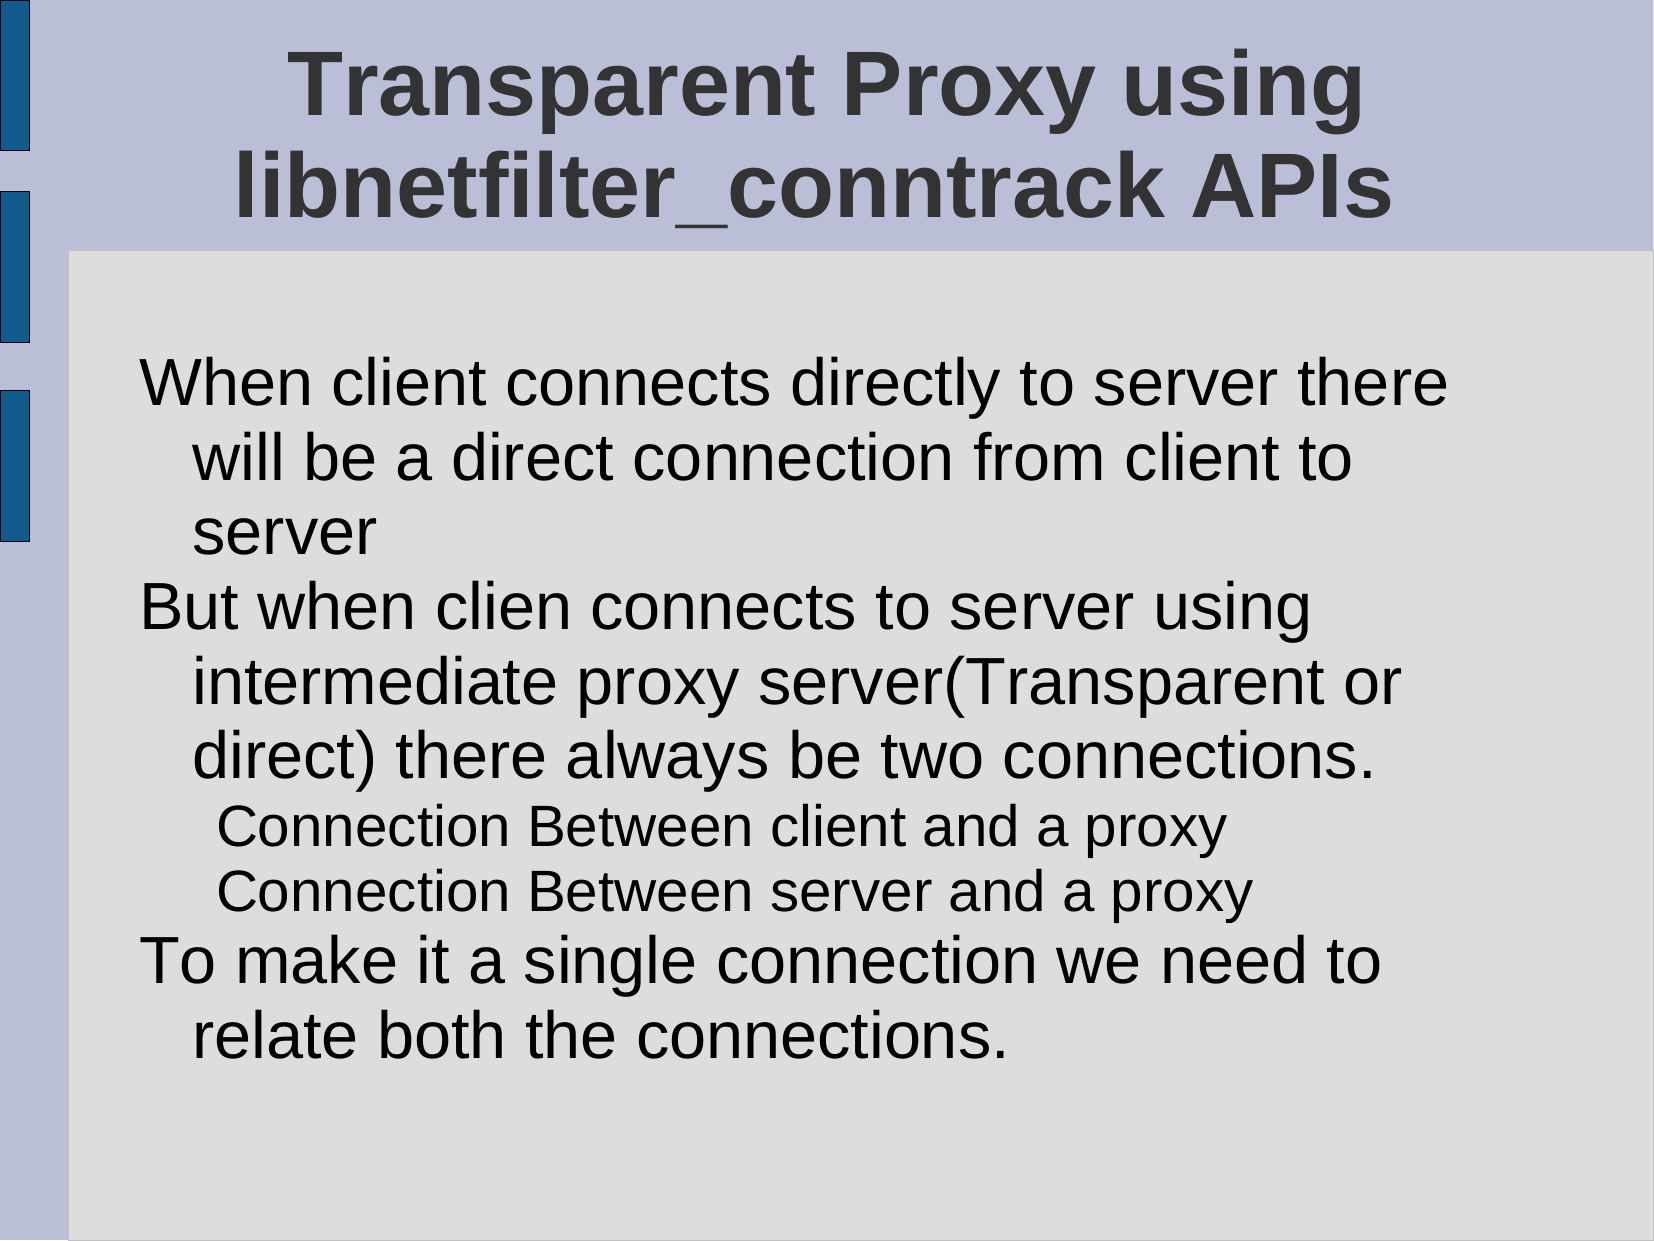

# Transparent Proxy using libnetfilter_conntrack APIs
When client connects directly to server there will be a direct connection from client to server
But when clien connects to server using intermediate proxy server(Transparent or direct) there always be two connections.
Connection Between client and a proxy
Connection Between server and a proxy
To make it a single connection we need to relate both the connections.